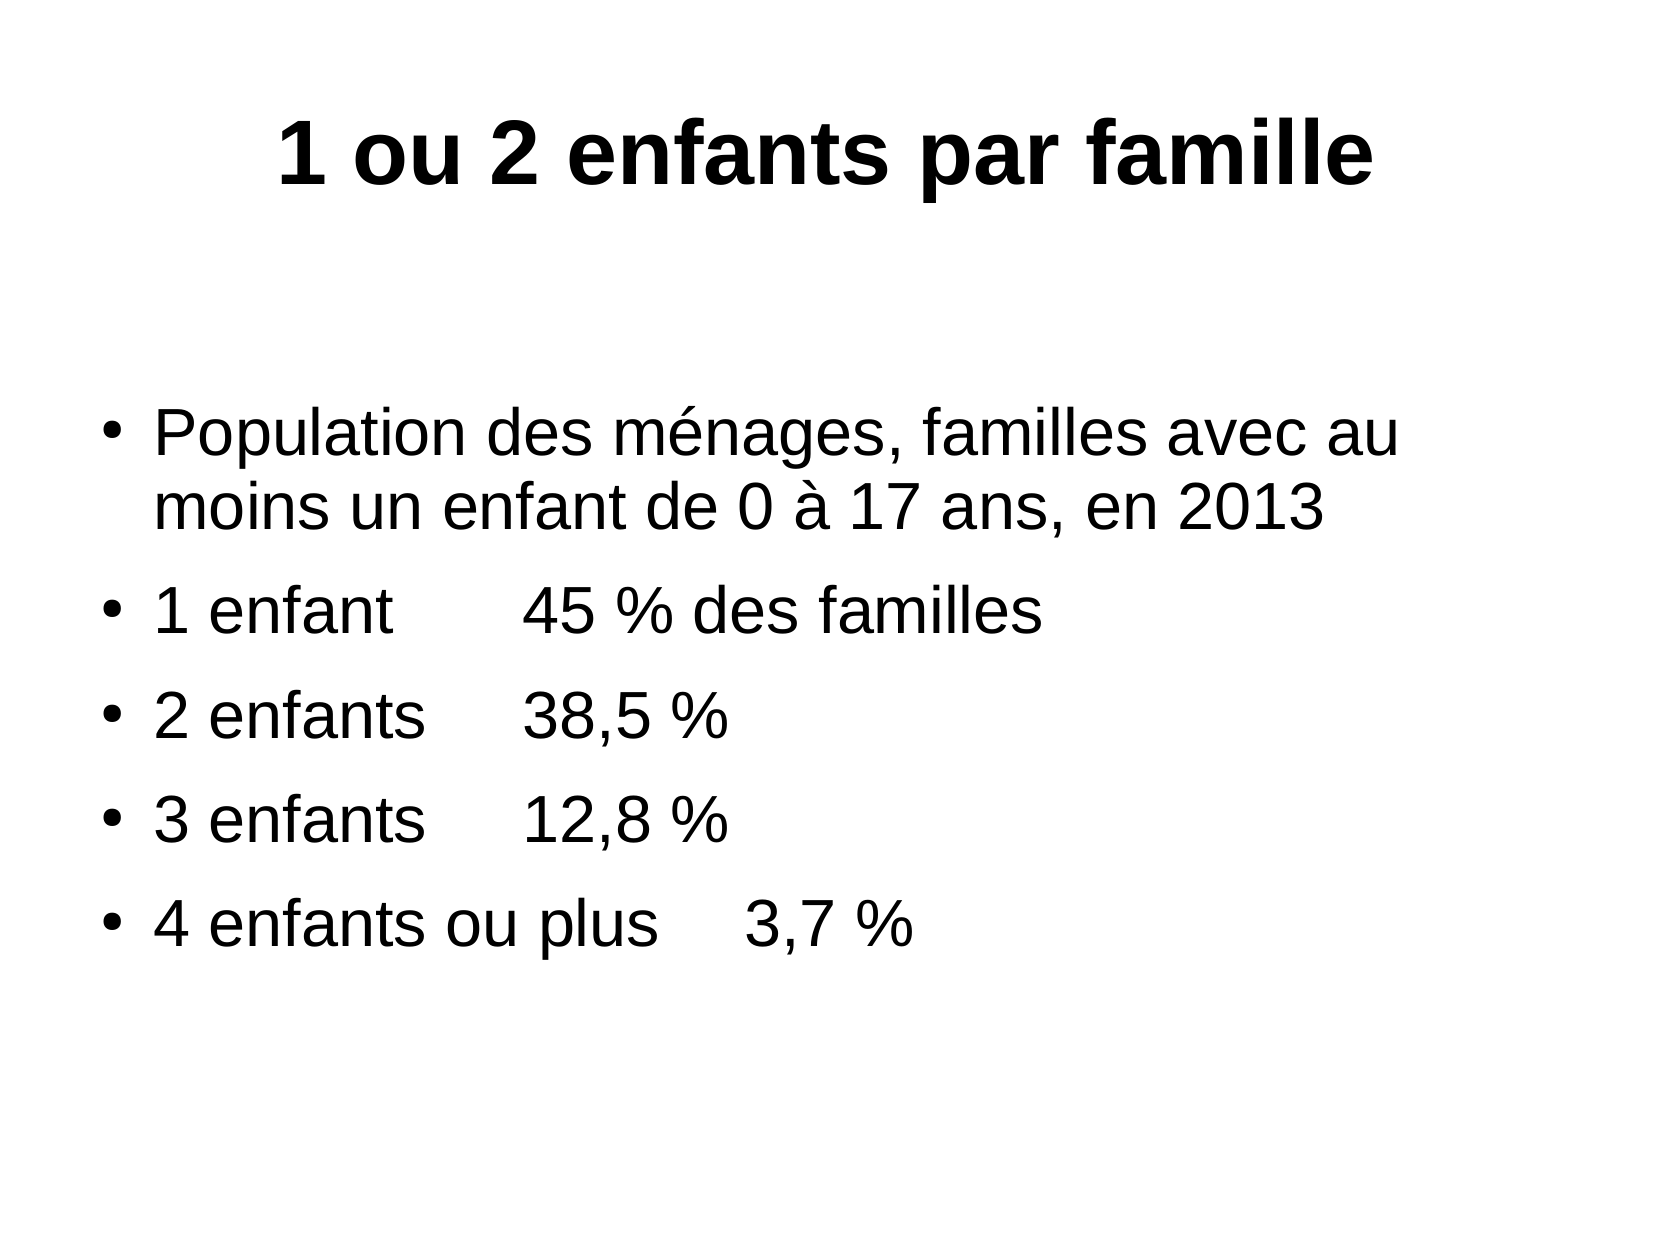

# 1 ou 2 enfants par famille
Population des ménages, familles avec au moins un enfant de 0 à 17 ans, en 2013
1 enfant		45 % des familles
2 enfants		38,5 %
3 enfants		12,8 %
4 enfants ou plus		3,7 %